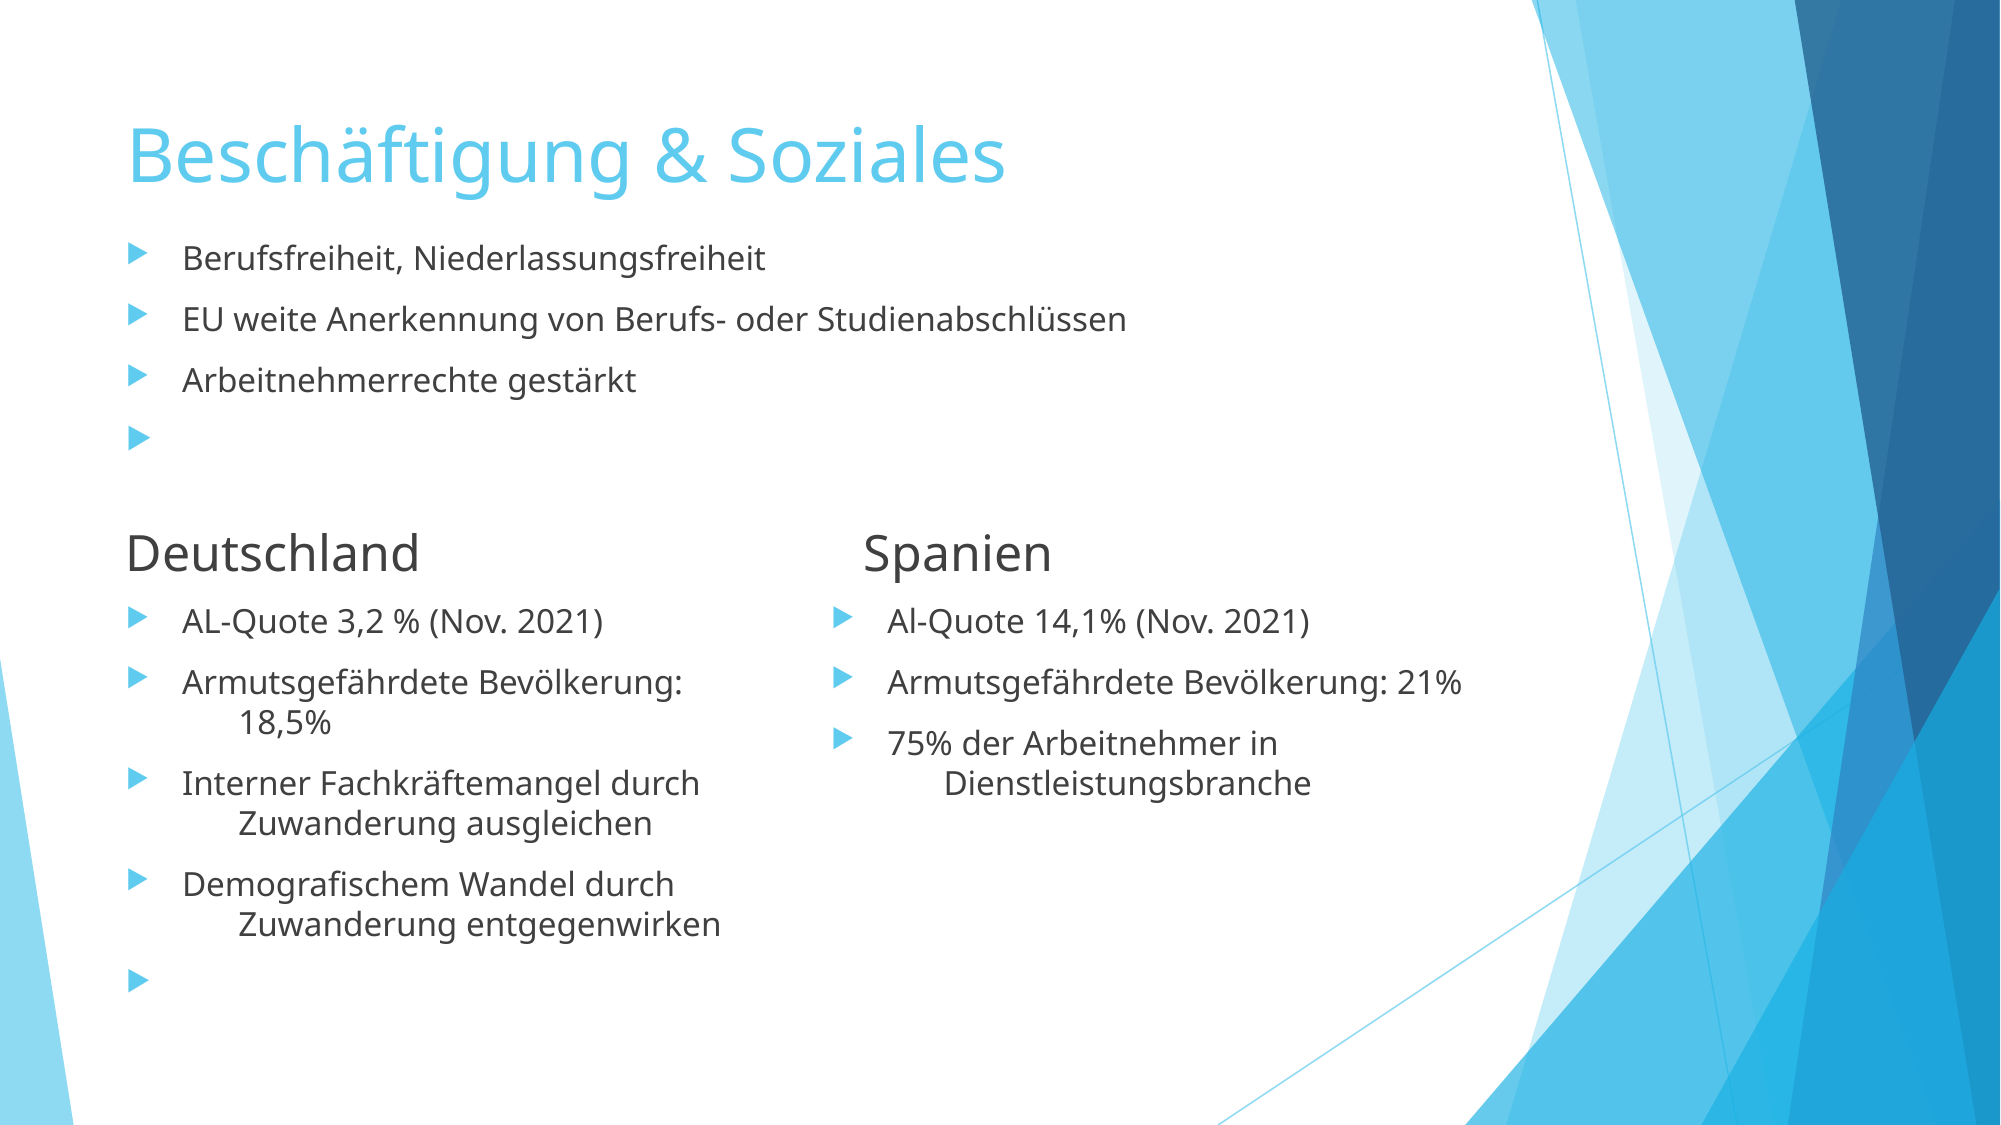

# Beschäftigung & Soziales
Berufsfreiheit, Niederlassungsfreiheit
EU weite Anerkennung von Berufs- oder Studienabschlüssen
Arbeitnehmerrechte gestärkt
Deutschland
Spanien
AL-Quote 3,2 % (Nov. 2021)
Armutsgefährdete Bevölkerung: 18,5%
Interner Fachkräftemangel durch Zuwanderung ausgleichen
Demografischem Wandel durch Zuwanderung entgegenwirken
Al-Quote 14,1% (Nov. 2021)
Armutsgefährdete Bevölkerung: 21%
75% der Arbeitnehmer in Dienstleistungsbranche